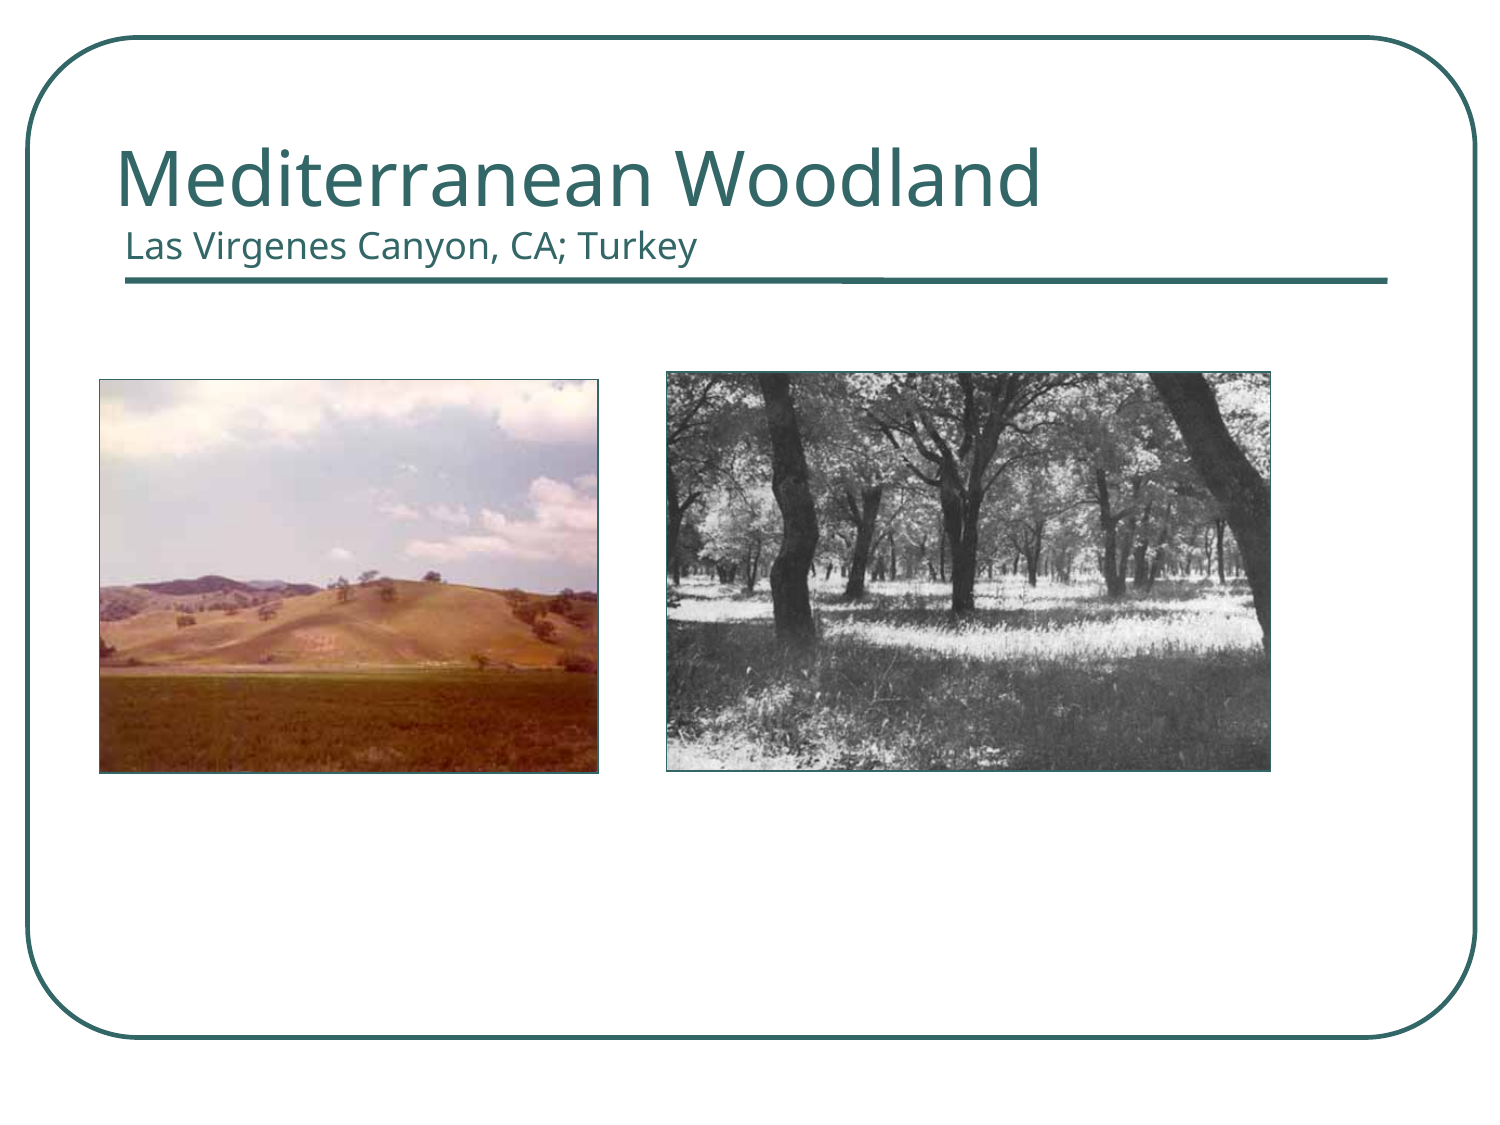

# Mediterranean Woodland Las Virgenes Canyon, CA; Turkey